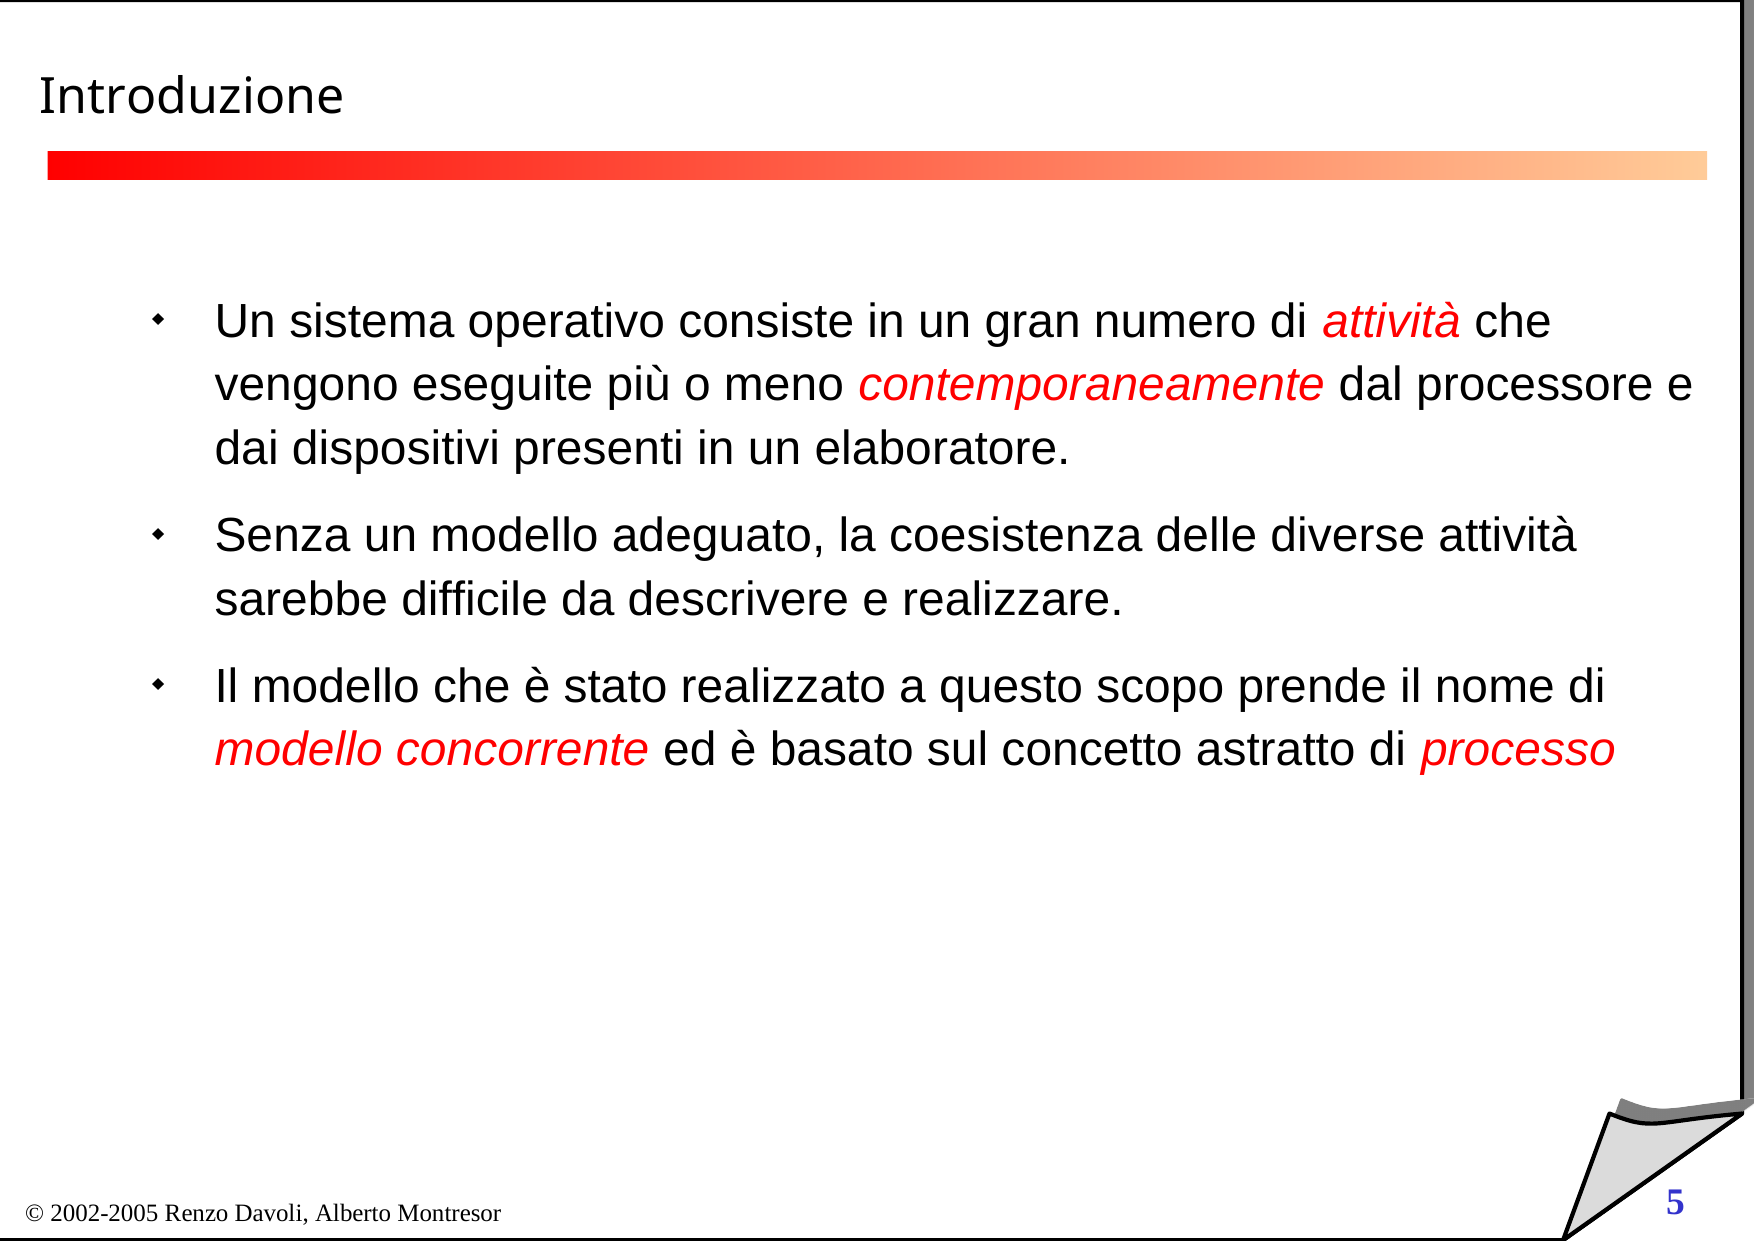

# Introduzione
Un sistema operativo consiste in un gran numero di attività che vengono eseguite più o meno contemporaneamente dal processore e dai dispositivi presenti in un elaboratore.
Senza un modello adeguato, la coesistenza delle diverse attività sarebbe difficile da descrivere e realizzare.
Il modello che è stato realizzato a questo scopo prende il nome di modello concorrente ed è basato sul concetto astratto di processo